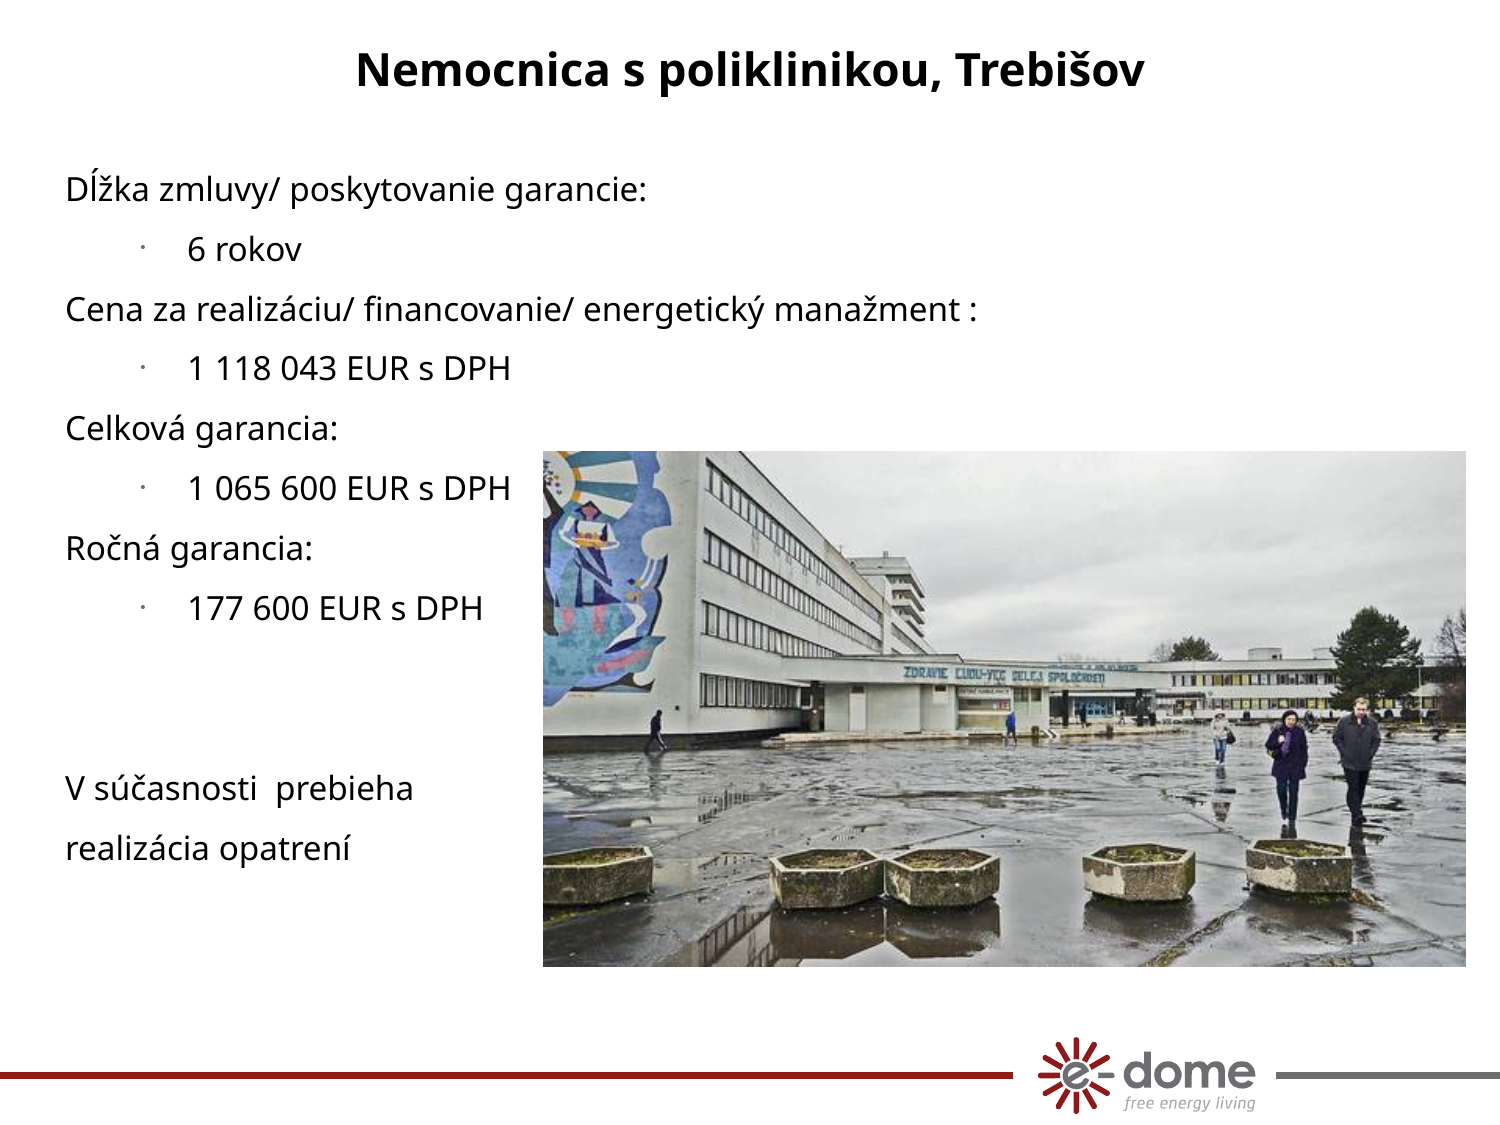

Nemocnica s poliklinikou, Trebišov
Dĺžka zmluvy/ poskytovanie garancie:
6 rokov
Cena za realizáciu/ financovanie/ energetický manažment :
1 118 043 EUR s DPH
Celková garancia:
1 065 600 EUR s DPH
Ročná garancia:
177 600 EUR s DPH
V súčasnosti prebieha
realizácia opatrení